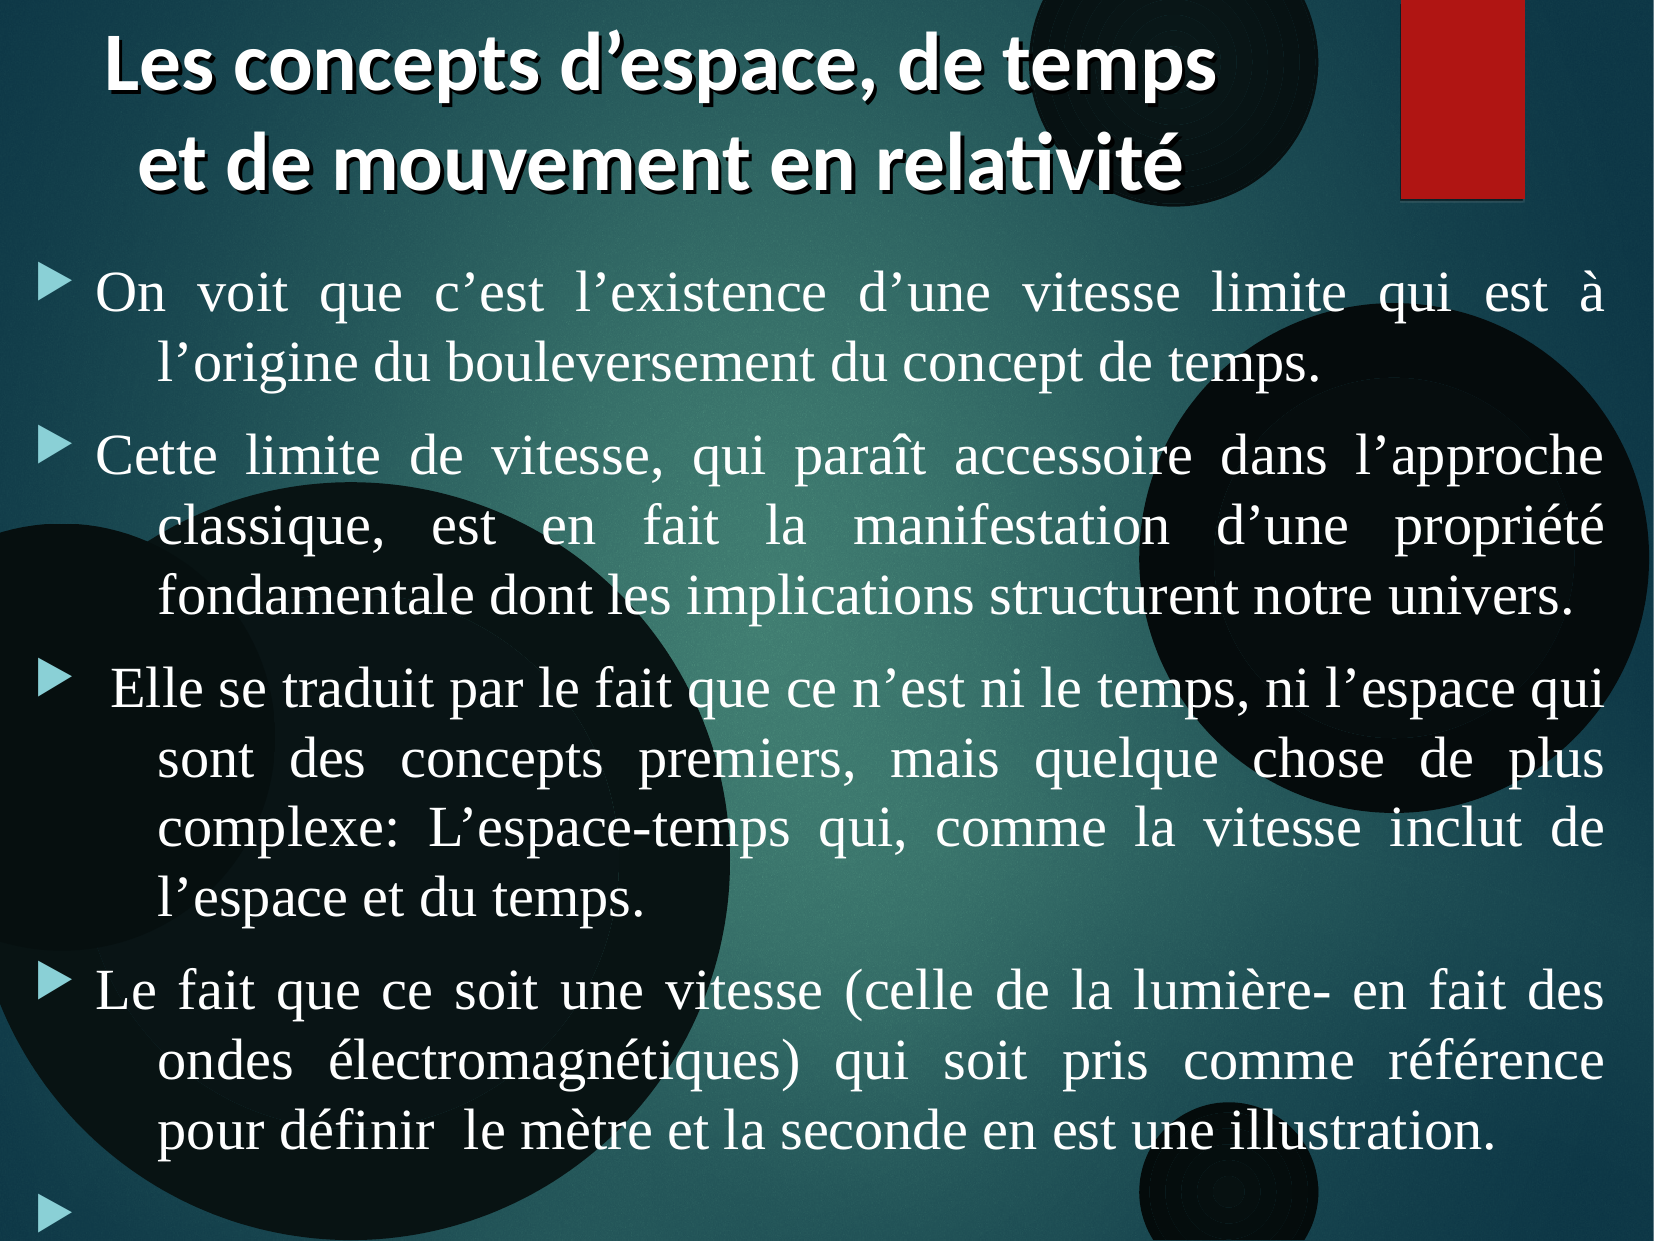

# Les concepts d’espace, de temps et de mouvement en relativité
On voit que c’est l’existence d’une vitesse limite qui est à l’origine du bouleversement du concept de temps.
Cette limite de vitesse, qui paraît accessoire dans l’approche classique, est en fait la manifestation d’une propriété fondamentale dont les implications structurent notre univers.
 Elle se traduit par le fait que ce n’est ni le temps, ni l’espace qui sont des concepts premiers, mais quelque chose de plus complexe: L’espace-temps qui, comme la vitesse inclut de l’espace et du temps.
Le fait que ce soit une vitesse (celle de la lumière- en fait des ondes électromagnétiques) qui soit pris comme référence pour définir le mètre et la seconde en est une illustration.